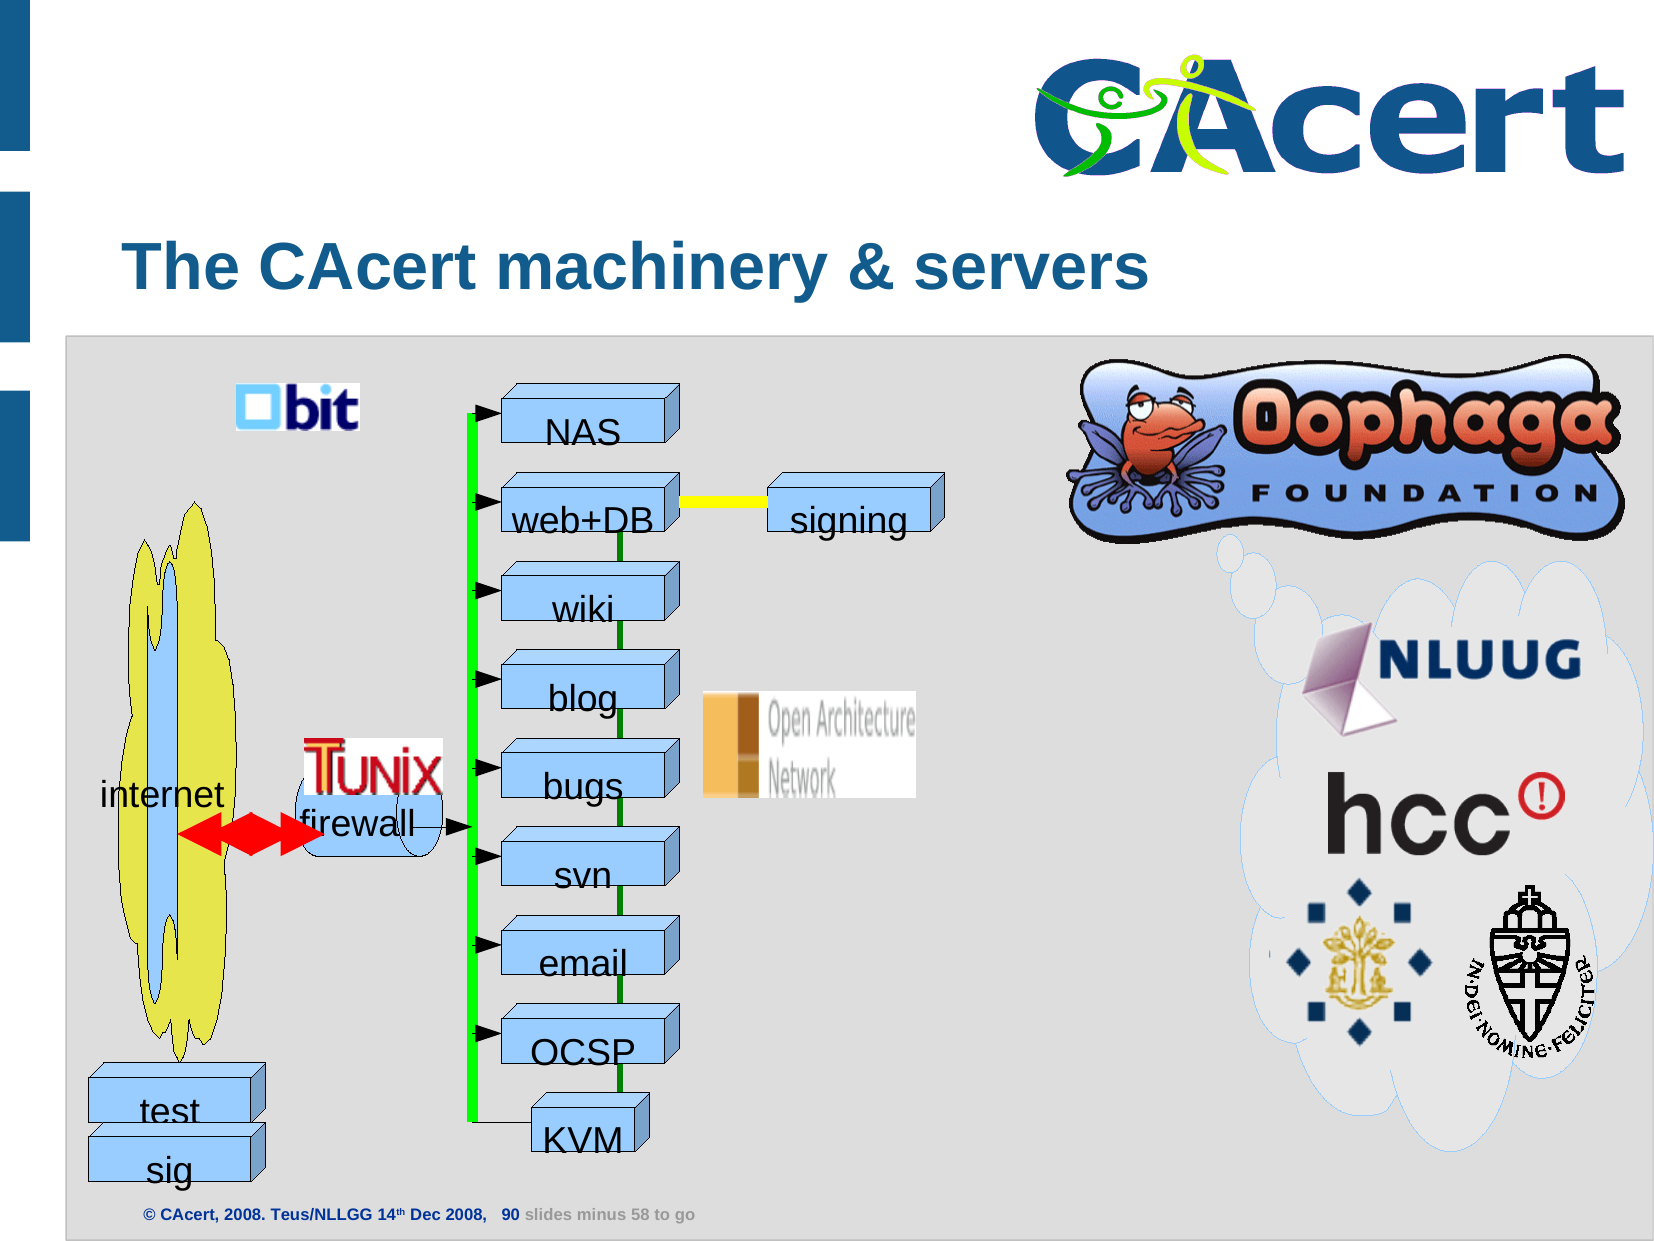

# The CAcert machinery & servers
NAS
web+DB
signing
internet
wiki
blog
bugs
firewall
svn
email
OCSP
test
KVM
sig